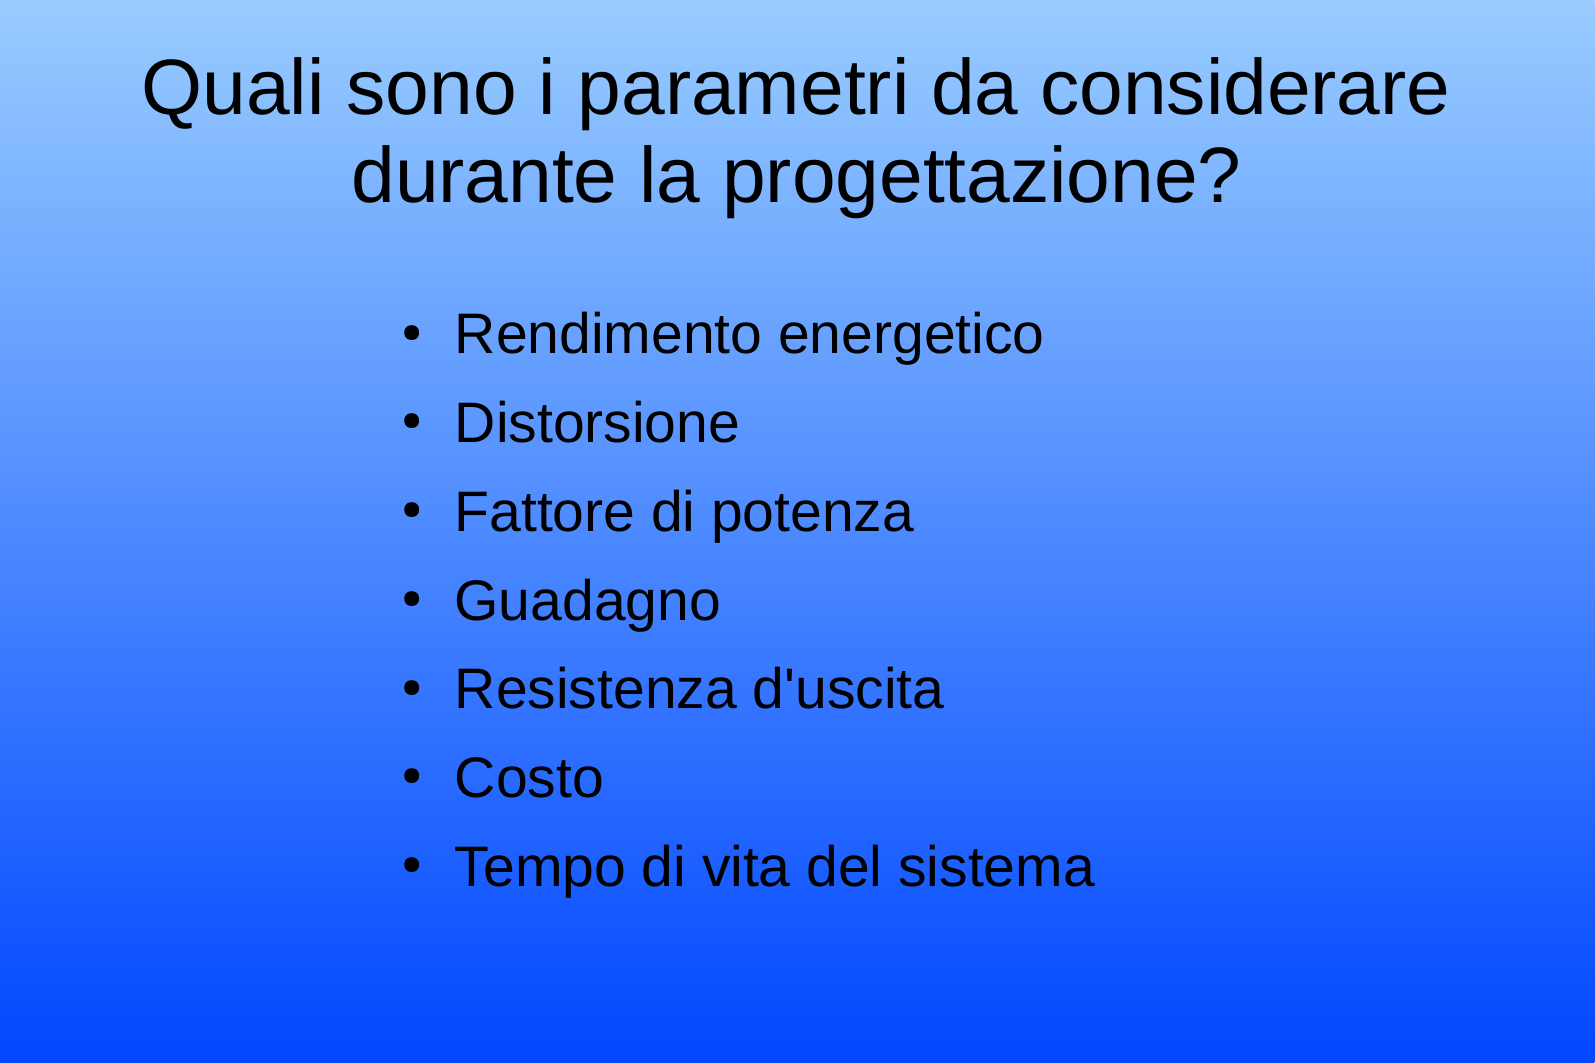

# Quali sono i parametri da considerare durante la progettazione?
Rendimento energetico
Distorsione
Fattore di potenza
Guadagno
Resistenza d'uscita
Costo
Tempo di vita del sistema